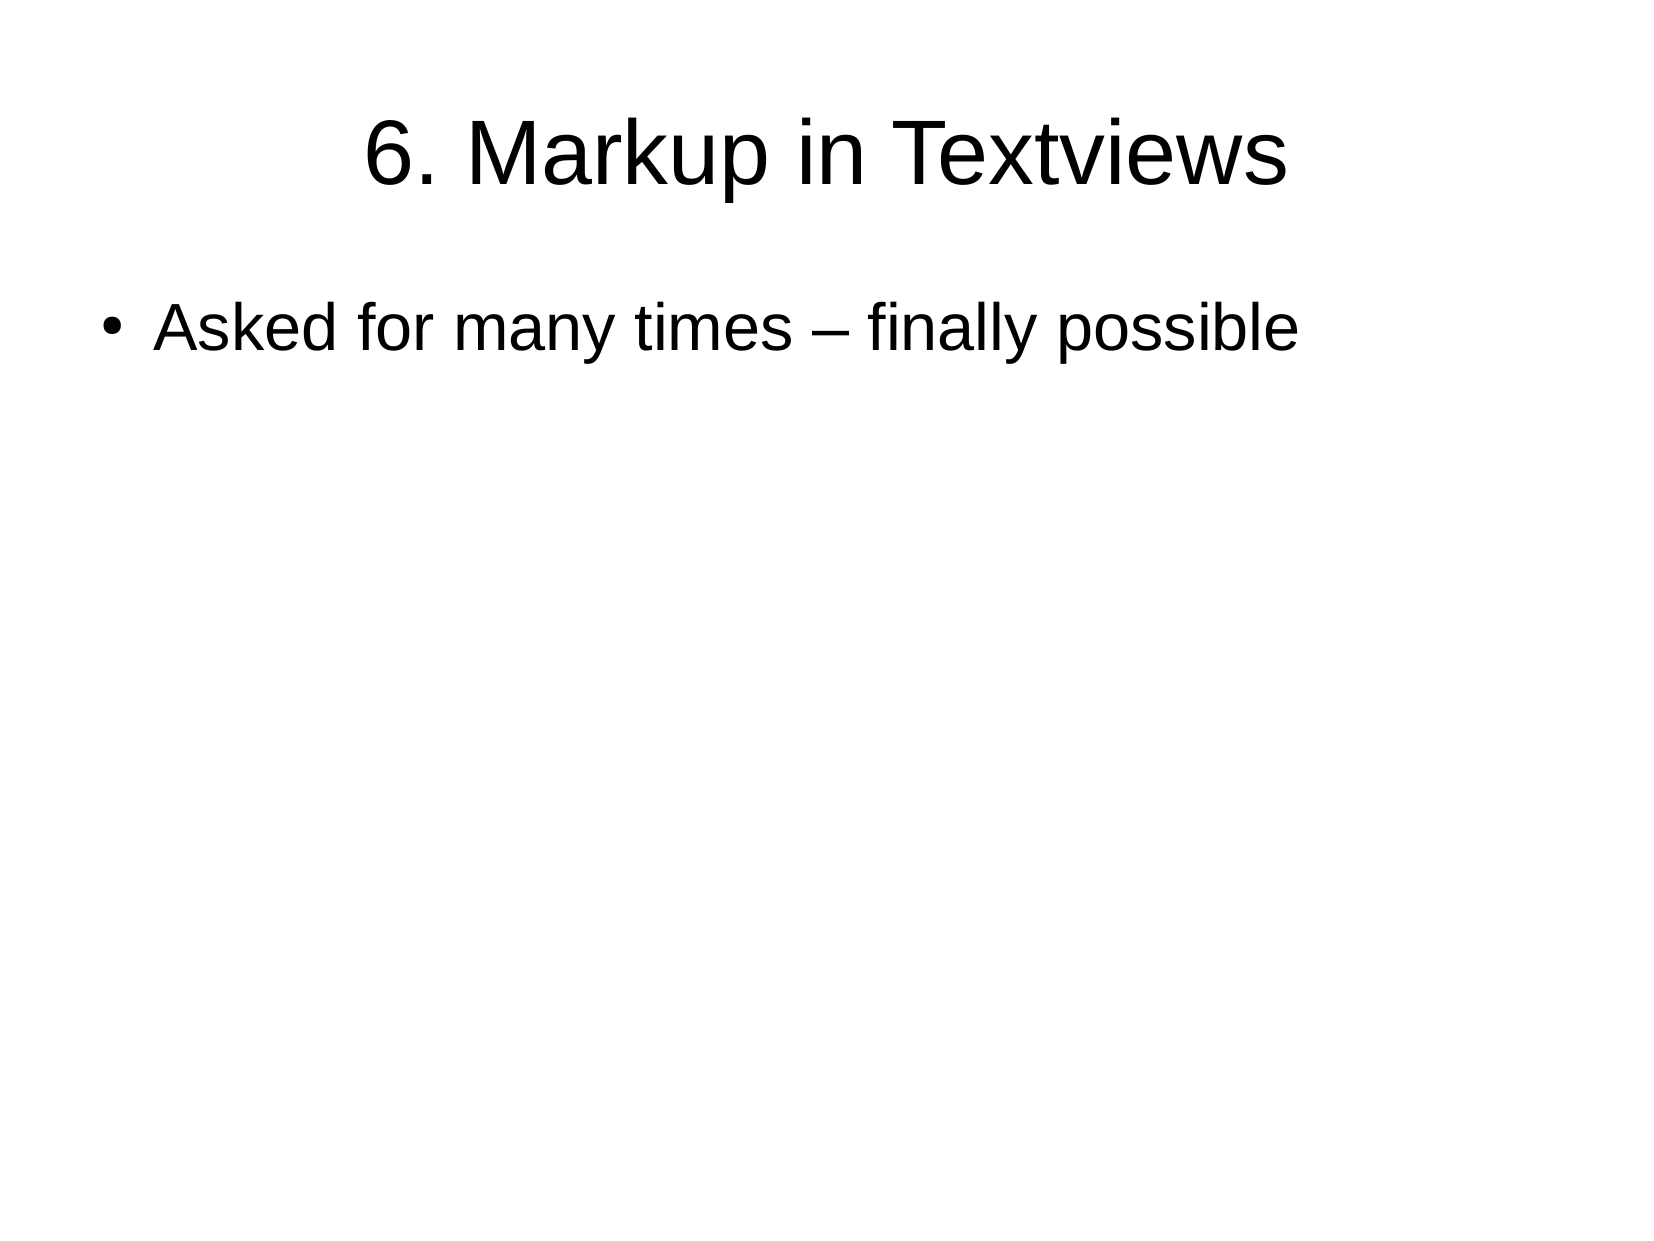

# 6. Markup in Textviews
Asked for many times – finally possible